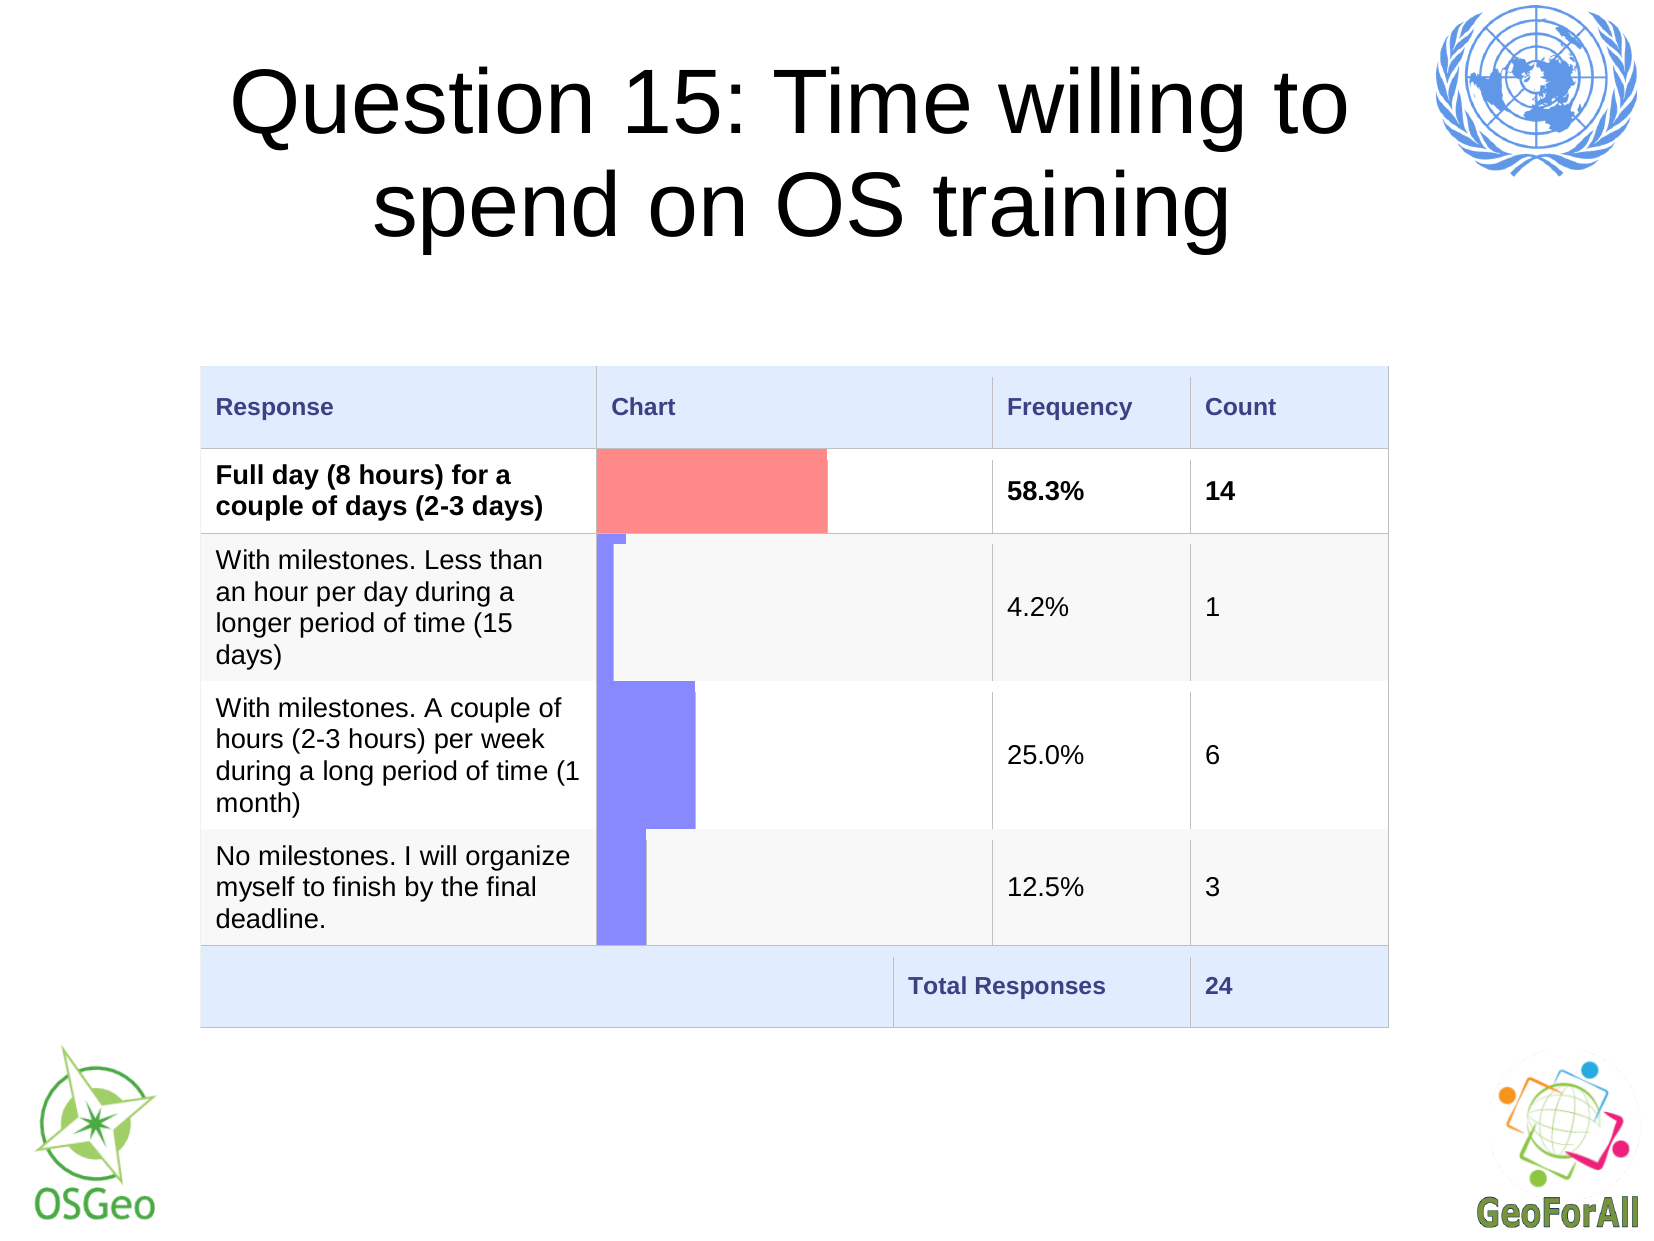

# Question 15: Time willing to spend on OS training